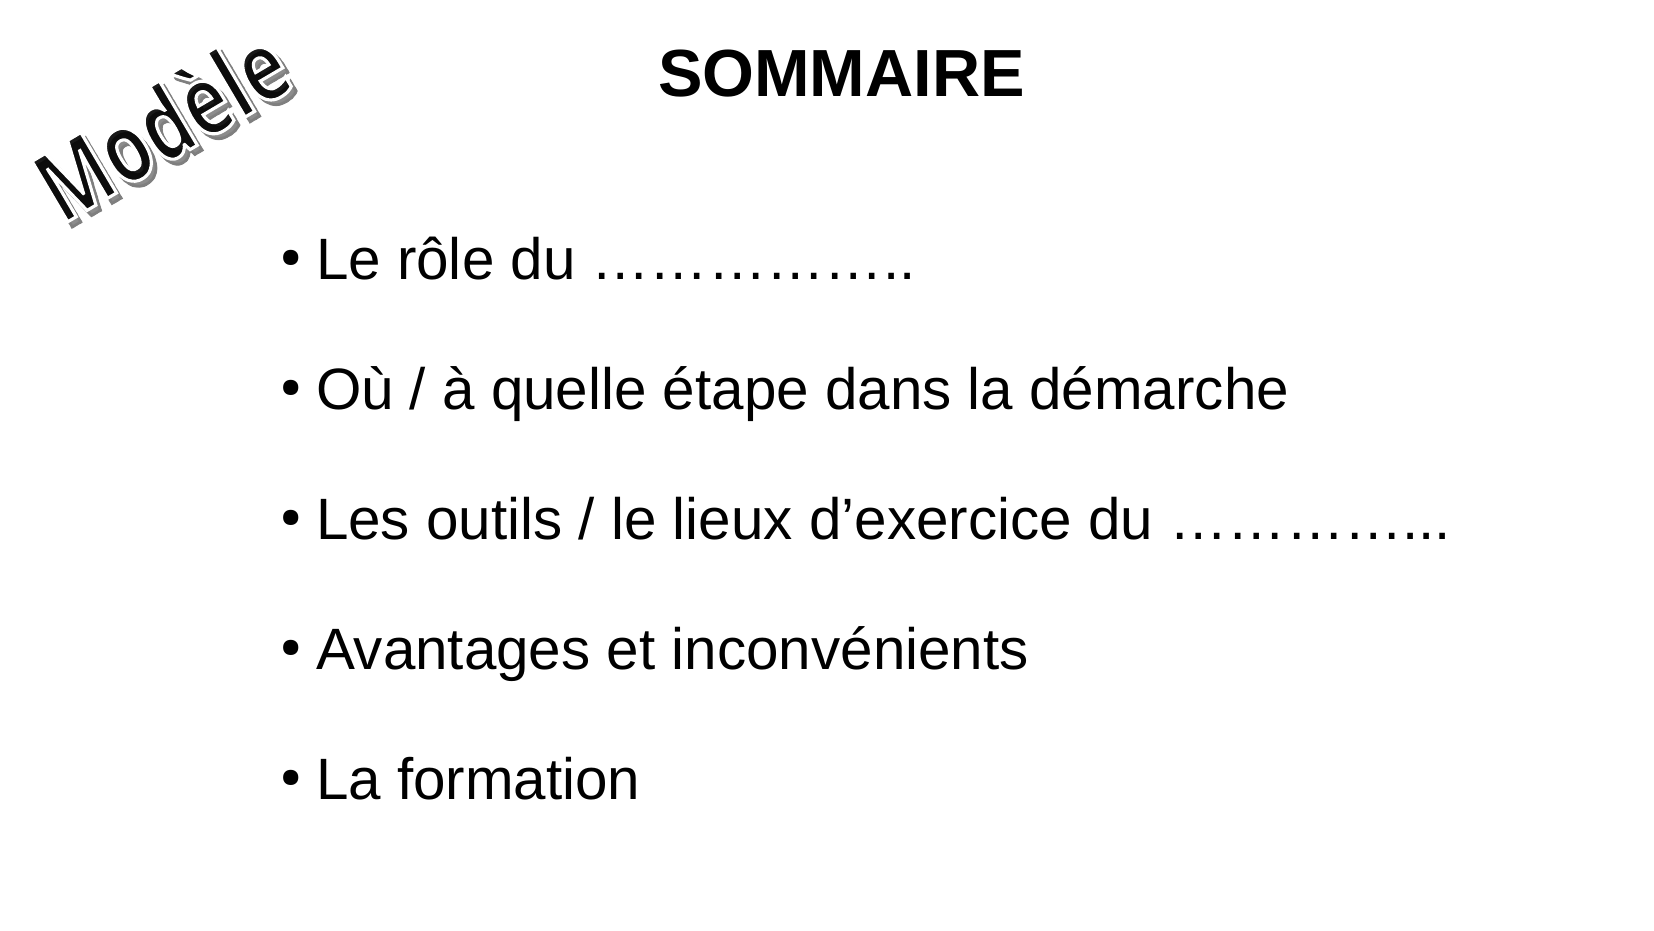

SOMMAIRE
Modèle
Le rôle du ……………..
Où / à quelle étape dans la démarche
Les outils / le lieux d’exercice du …………...
Avantages et inconvénients
La formation